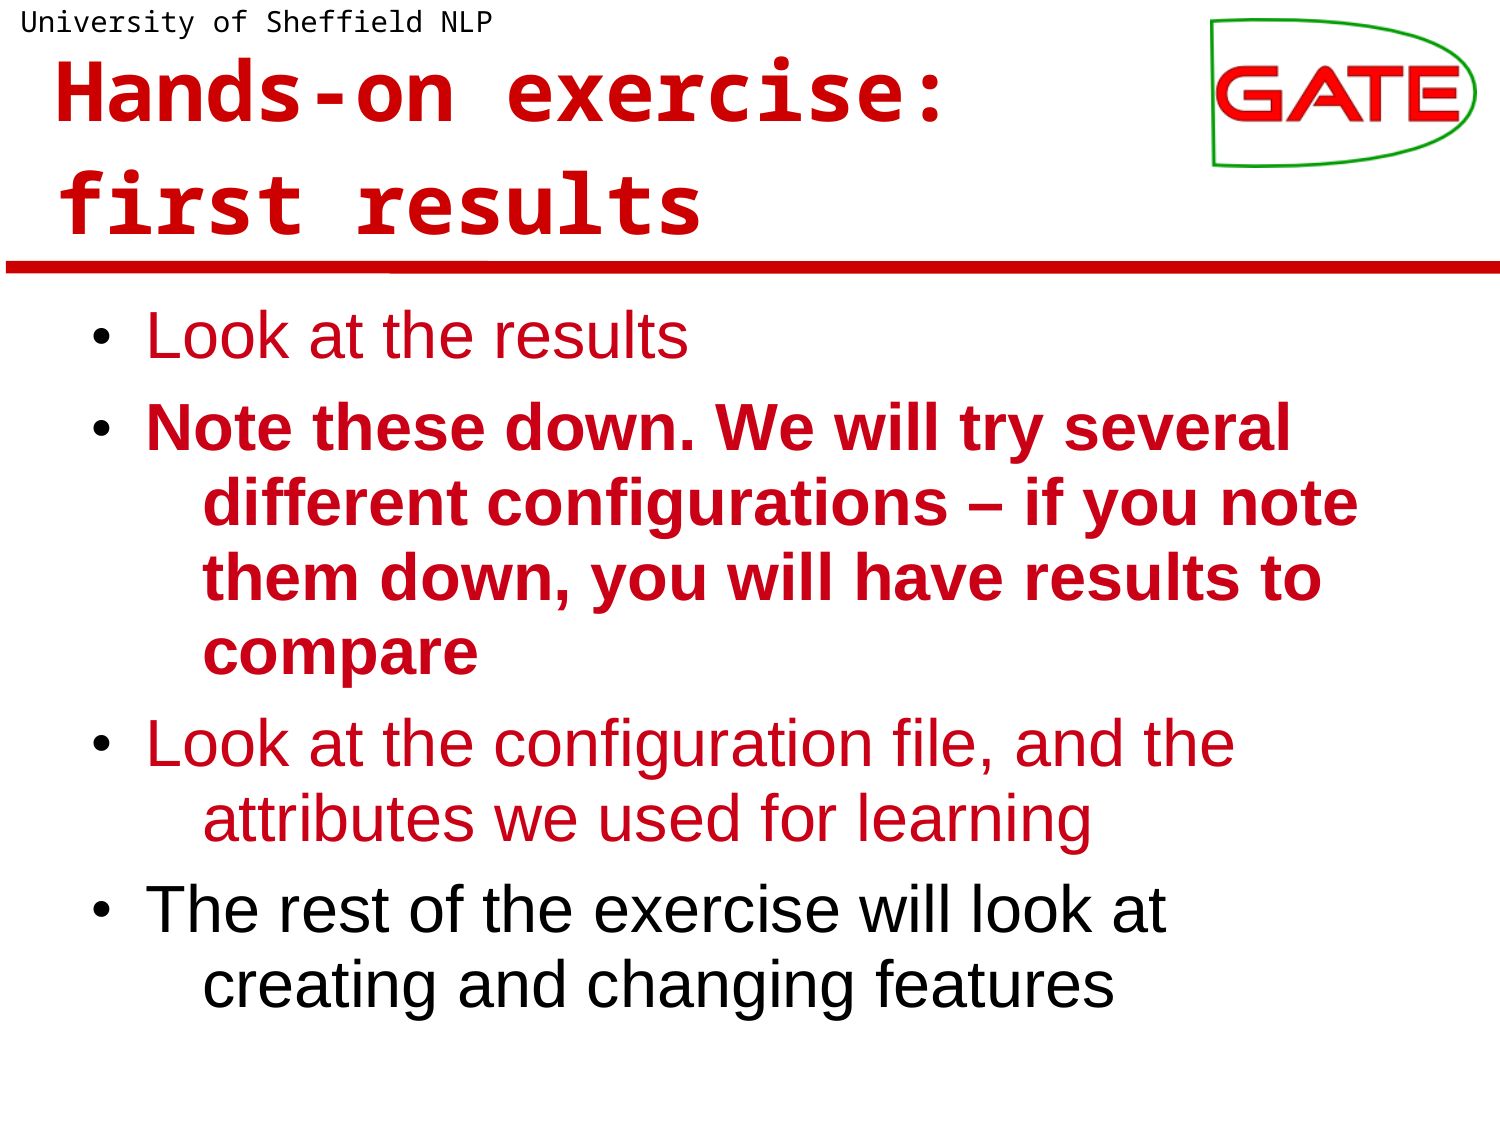

# Hands-on exercise: first results
Look at the results
Note these down. We will try several different configurations – if you note them down, you will have results to compare
Look at the configuration file, and the attributes we used for learning
The rest of the exercise will look at creating and changing features